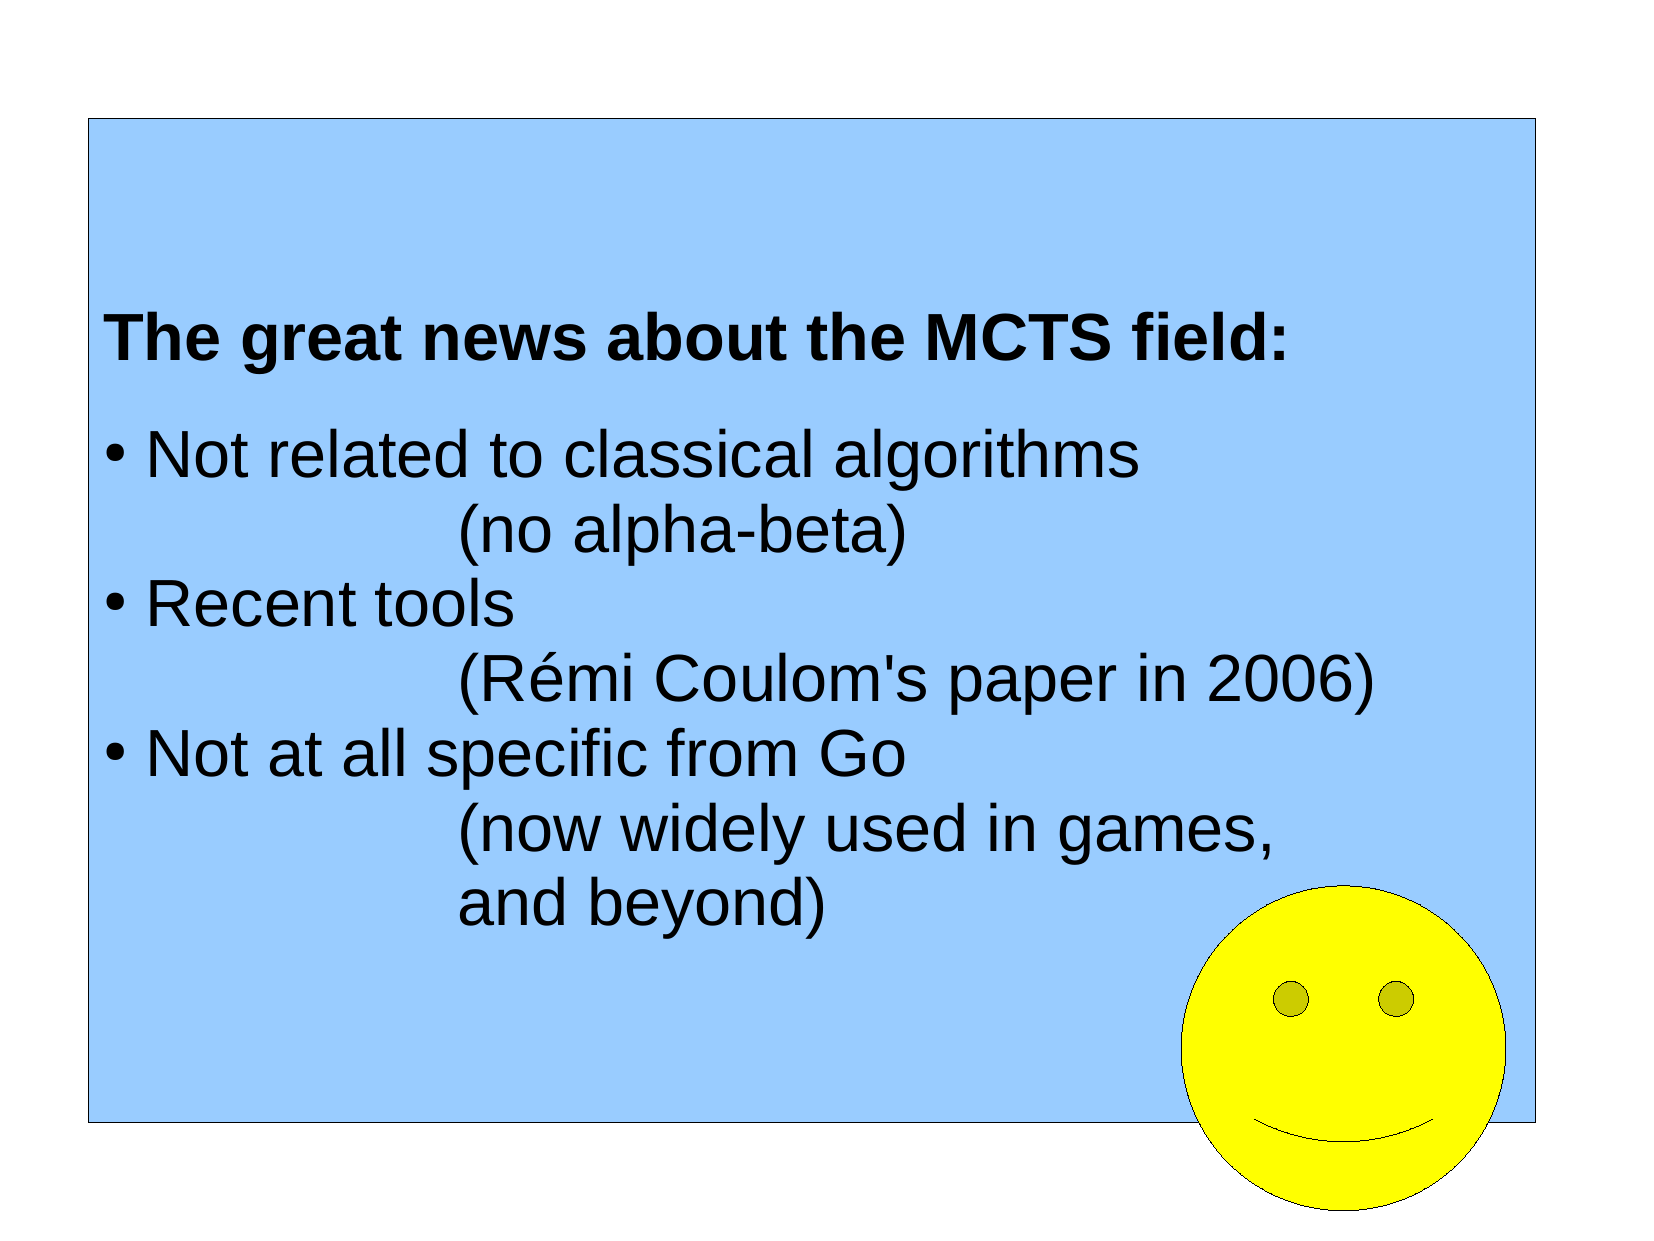

The great news about the MCTS field:
 Not related to classical algorithms
(no alpha-beta)
 Recent tools
(Rémi Coulom's paper in 2006)
 Not at all specific from Go
(now widely used in games,
and beyond)